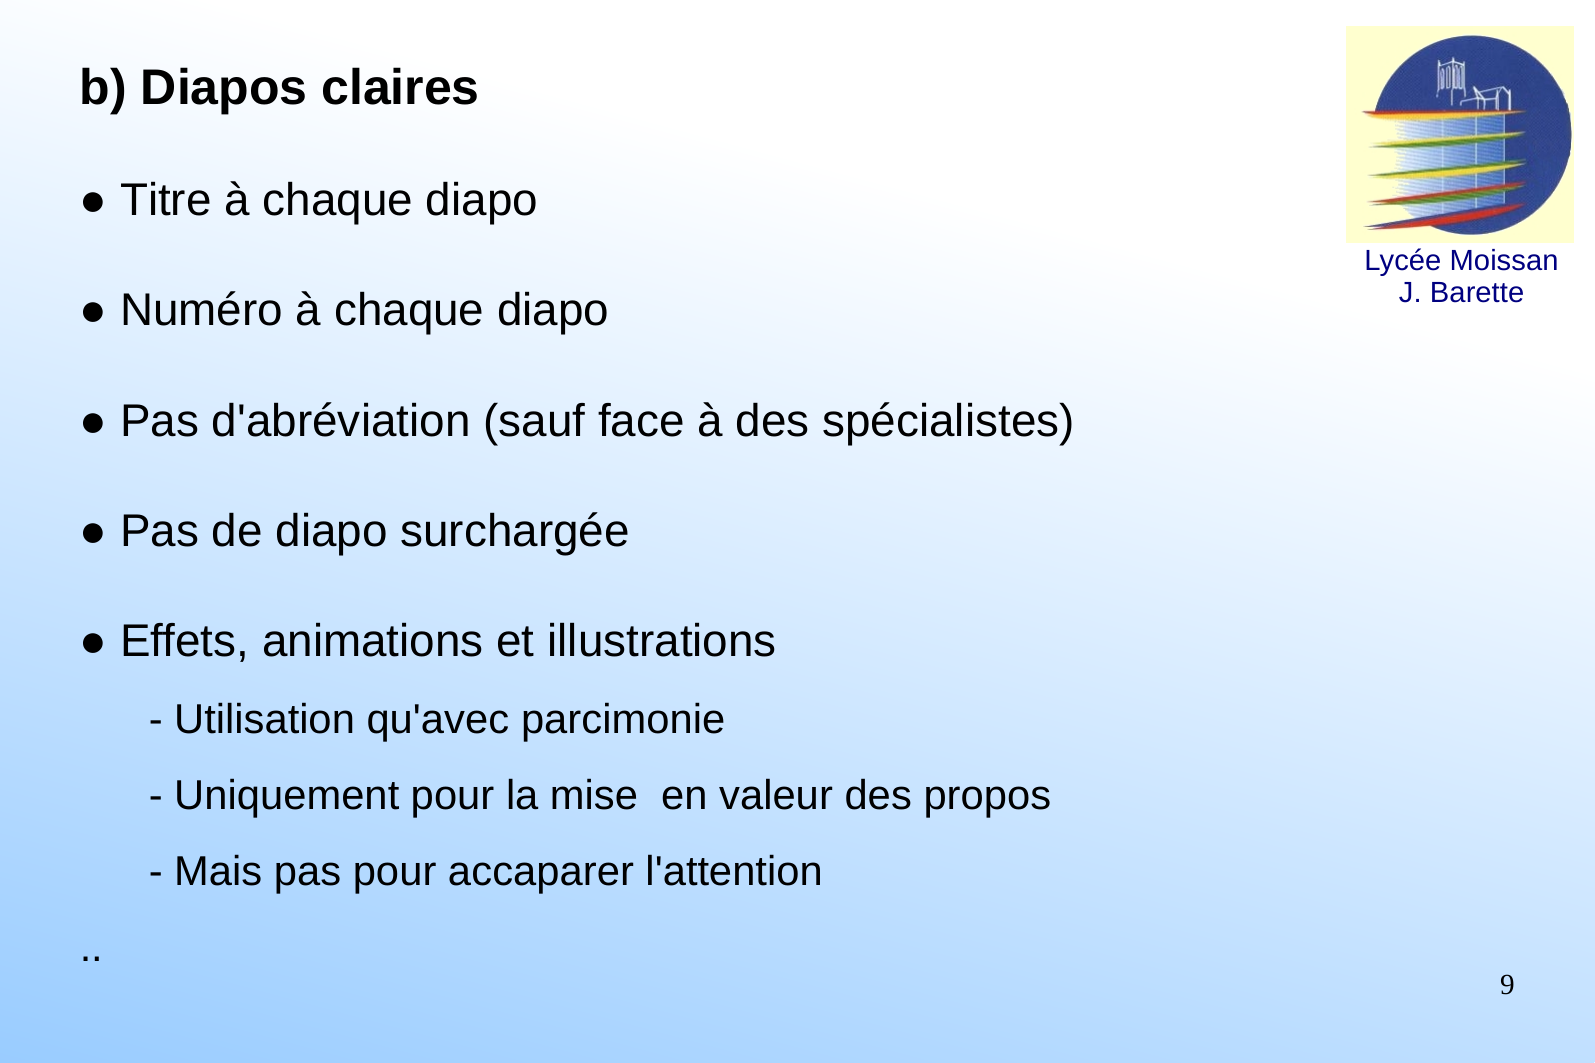

Lycée Moissan
J. Barette
# b) Diapos claires
● Titre à chaque diapo
● Numéro à chaque diapo
● Pas d'abréviation (sauf face à des spécialistes)
● Pas de diapo surchargée
● Effets, animations et illustrations
 - Utilisation qu'avec parcimonie
 - Uniquement pour la mise en valeur des propos
 - Mais pas pour accaparer l'attention
..
9